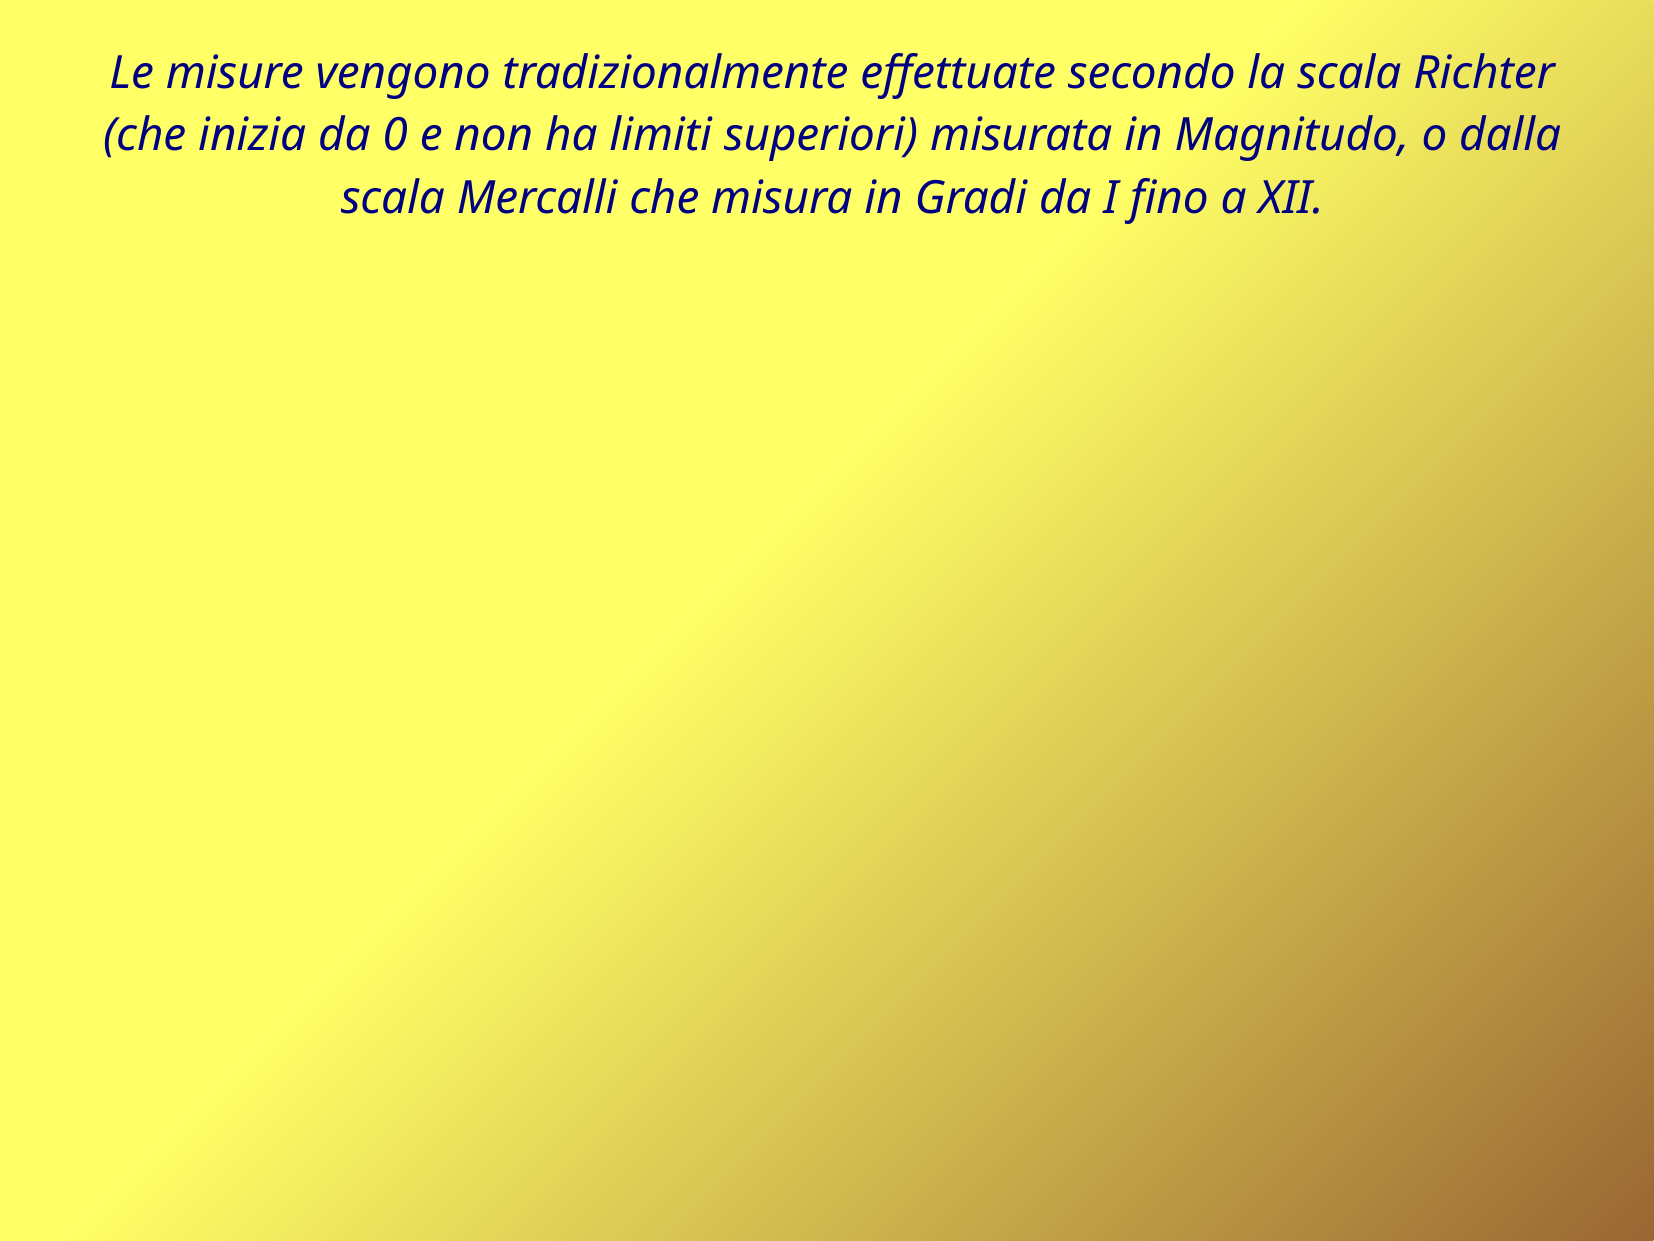

# Le misure vengono tradizionalmente effettuate secondo la scala Richter (che inizia da 0 e non ha limiti superiori) misurata in Magnitudo, o dalla scala Mercalli che misura in Gradi da I fino a XII.